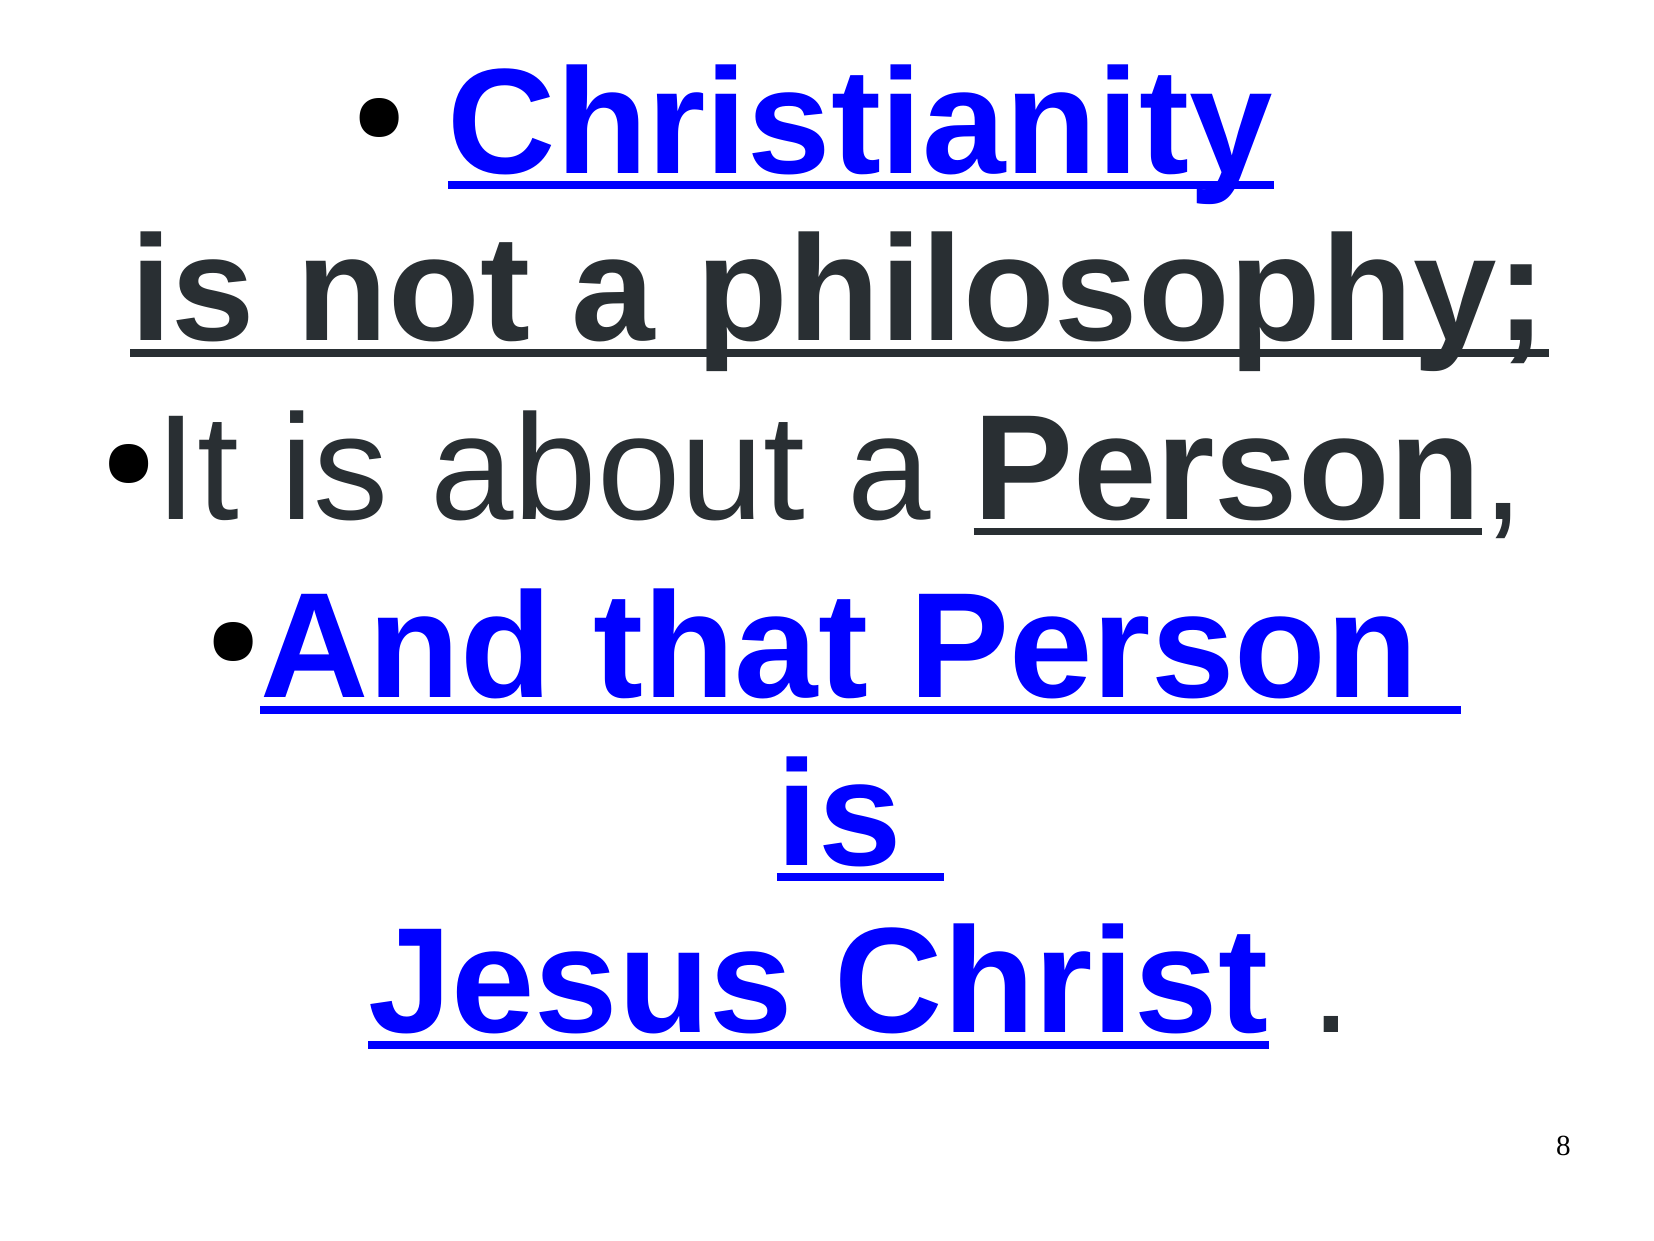

# Christianity is not a philosophy;
It is about a Person,
And that Person
is
Jesus Christ .
8